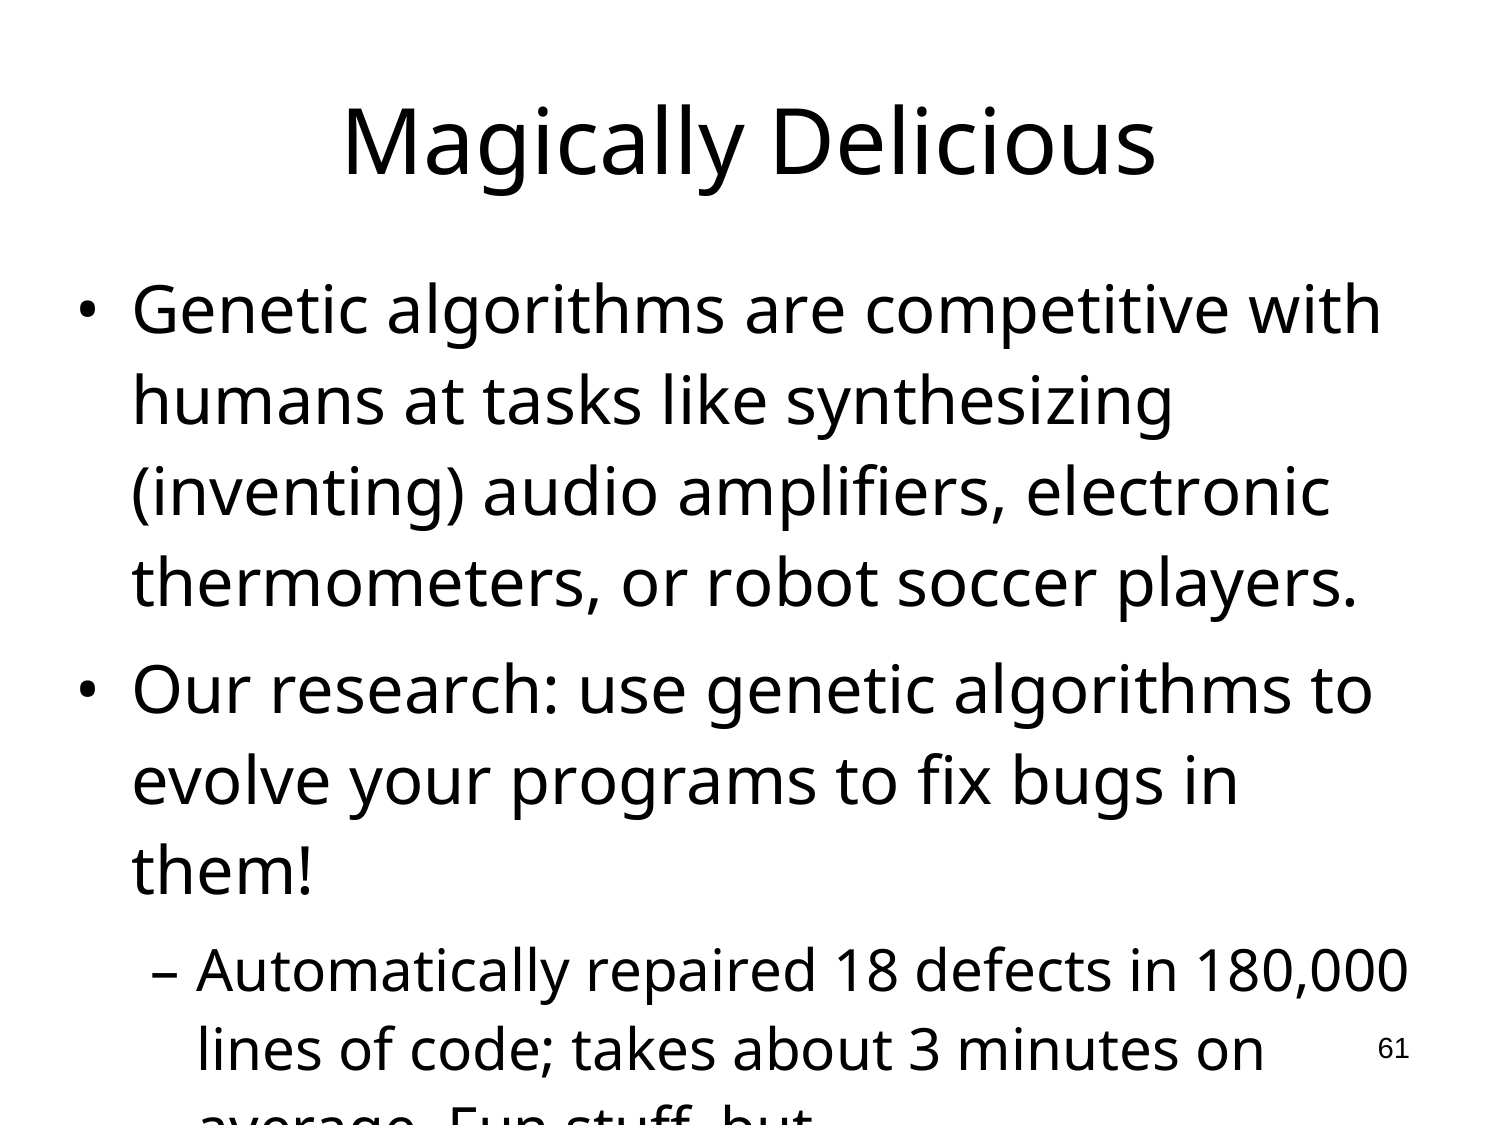

# Magically Delicious
Genetic algorithms are competitive with humans at tasks like synthesizing (inventing) audio amplifiers, electronic thermometers, or robot soccer players.
Our research: use genetic algorithms to evolve your programs to fix bugs in them!
Automatically repaired 18 defects in 180,000 lines of code; takes about 3 minutes on average. Fun stuff, but ...
61